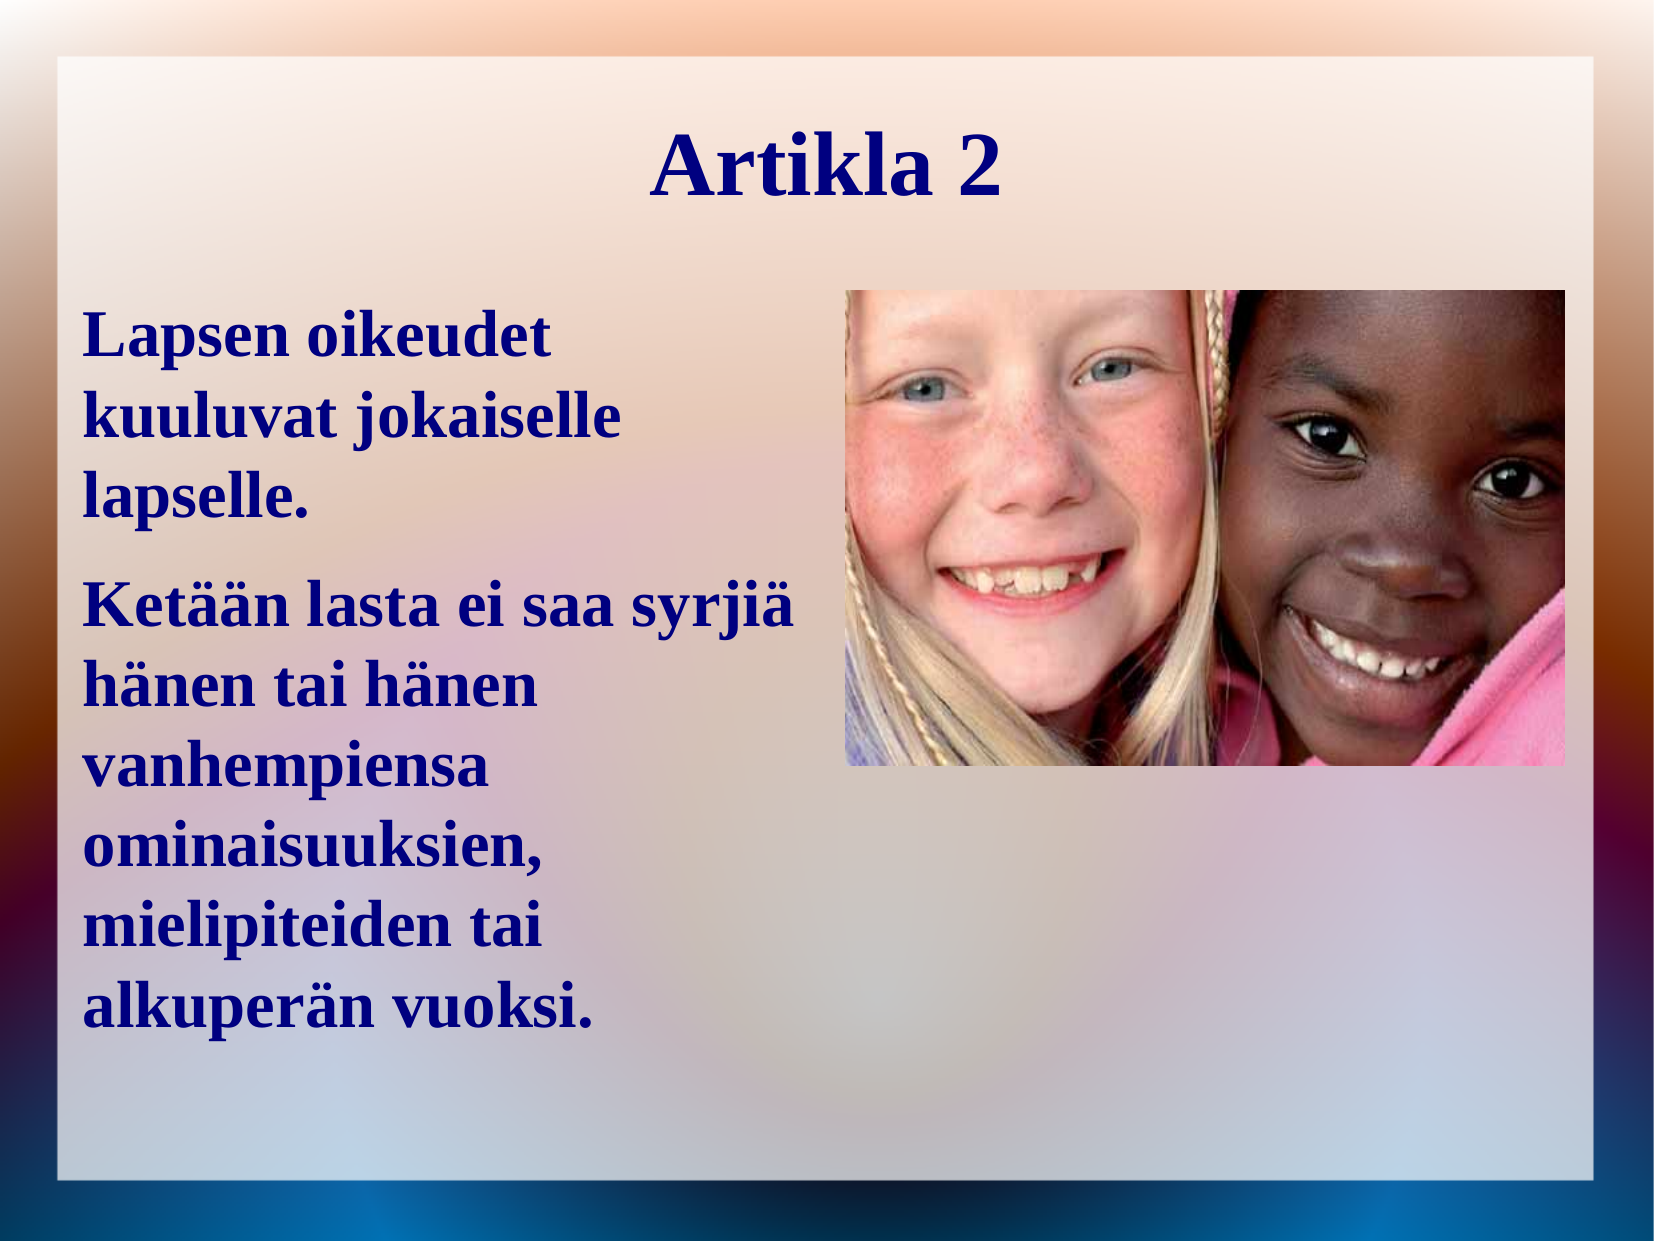

# Artikla 2
Lapsen oikeudet kuuluvat jokaiselle lapselle.
Ketään lasta ei saa syrjiä hänen tai hänen vanhempiensa ominaisuuksien, mielipiteiden tai alkuperän vuoksi.